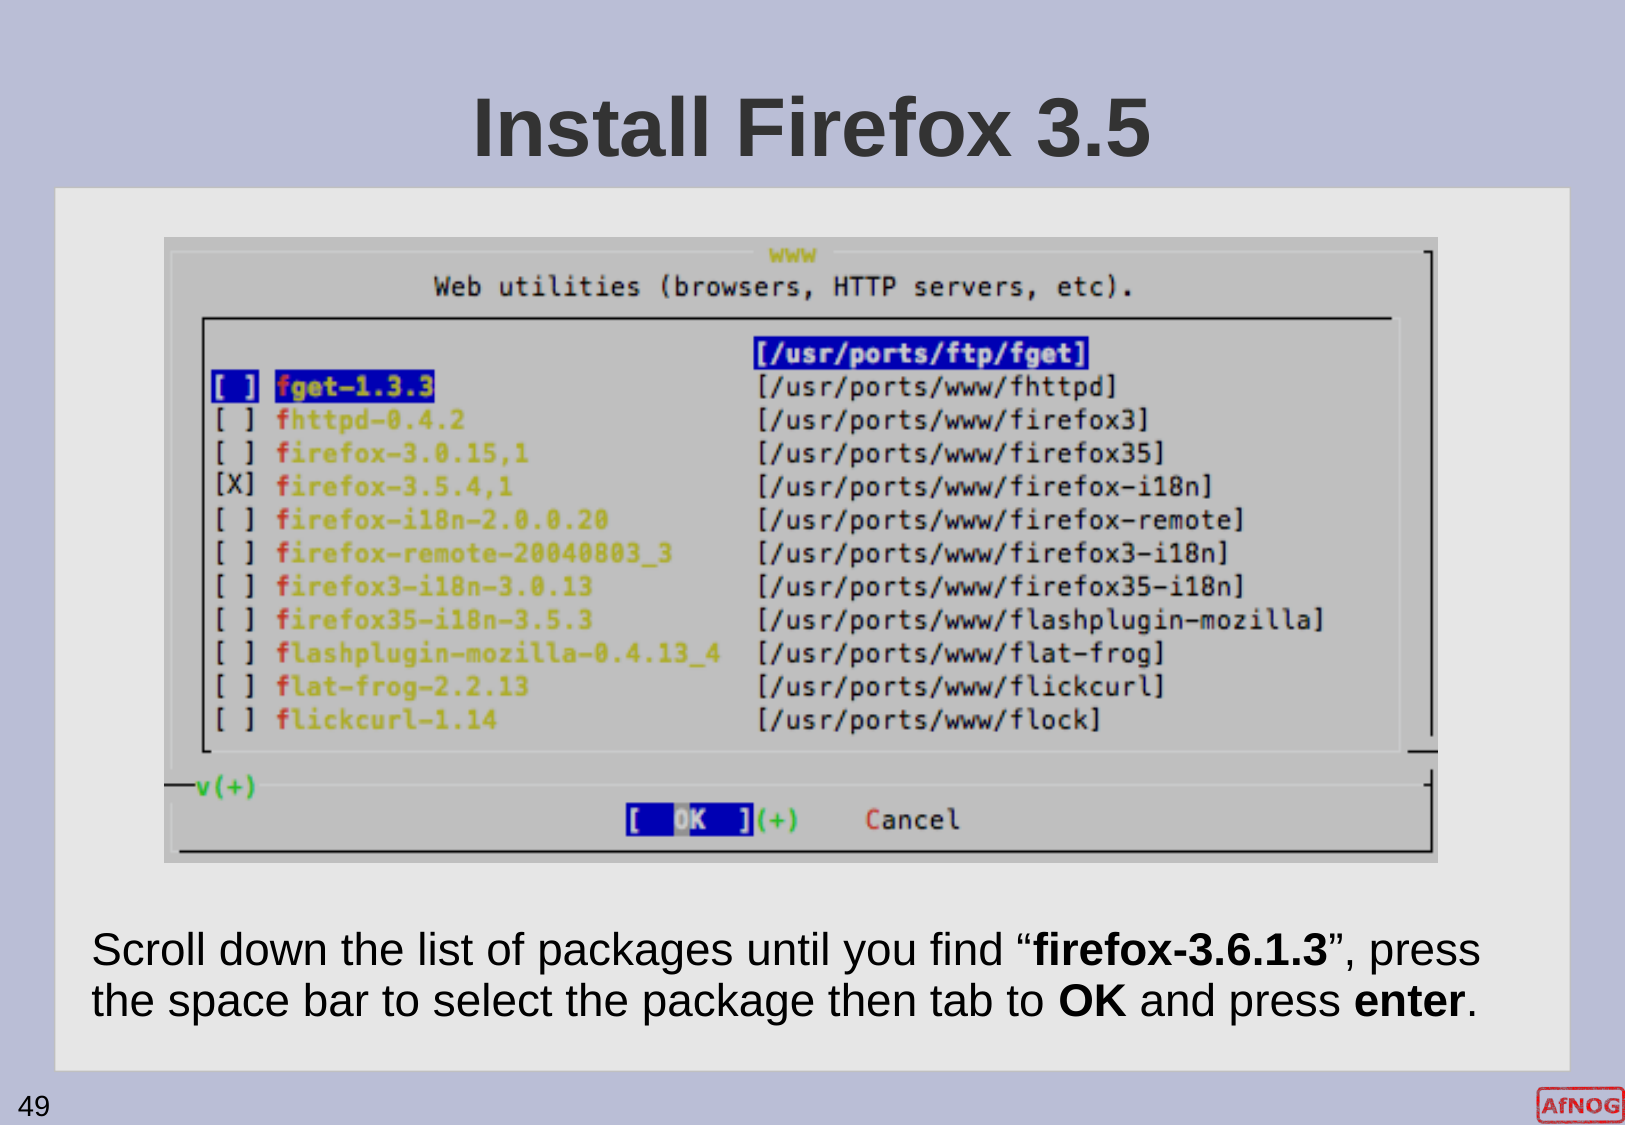

Install Firefox 3.5
Scroll down the list of packages until you find “firefox-3.6.1.3”, press the space bar to select the package then tab to OK and press enter.